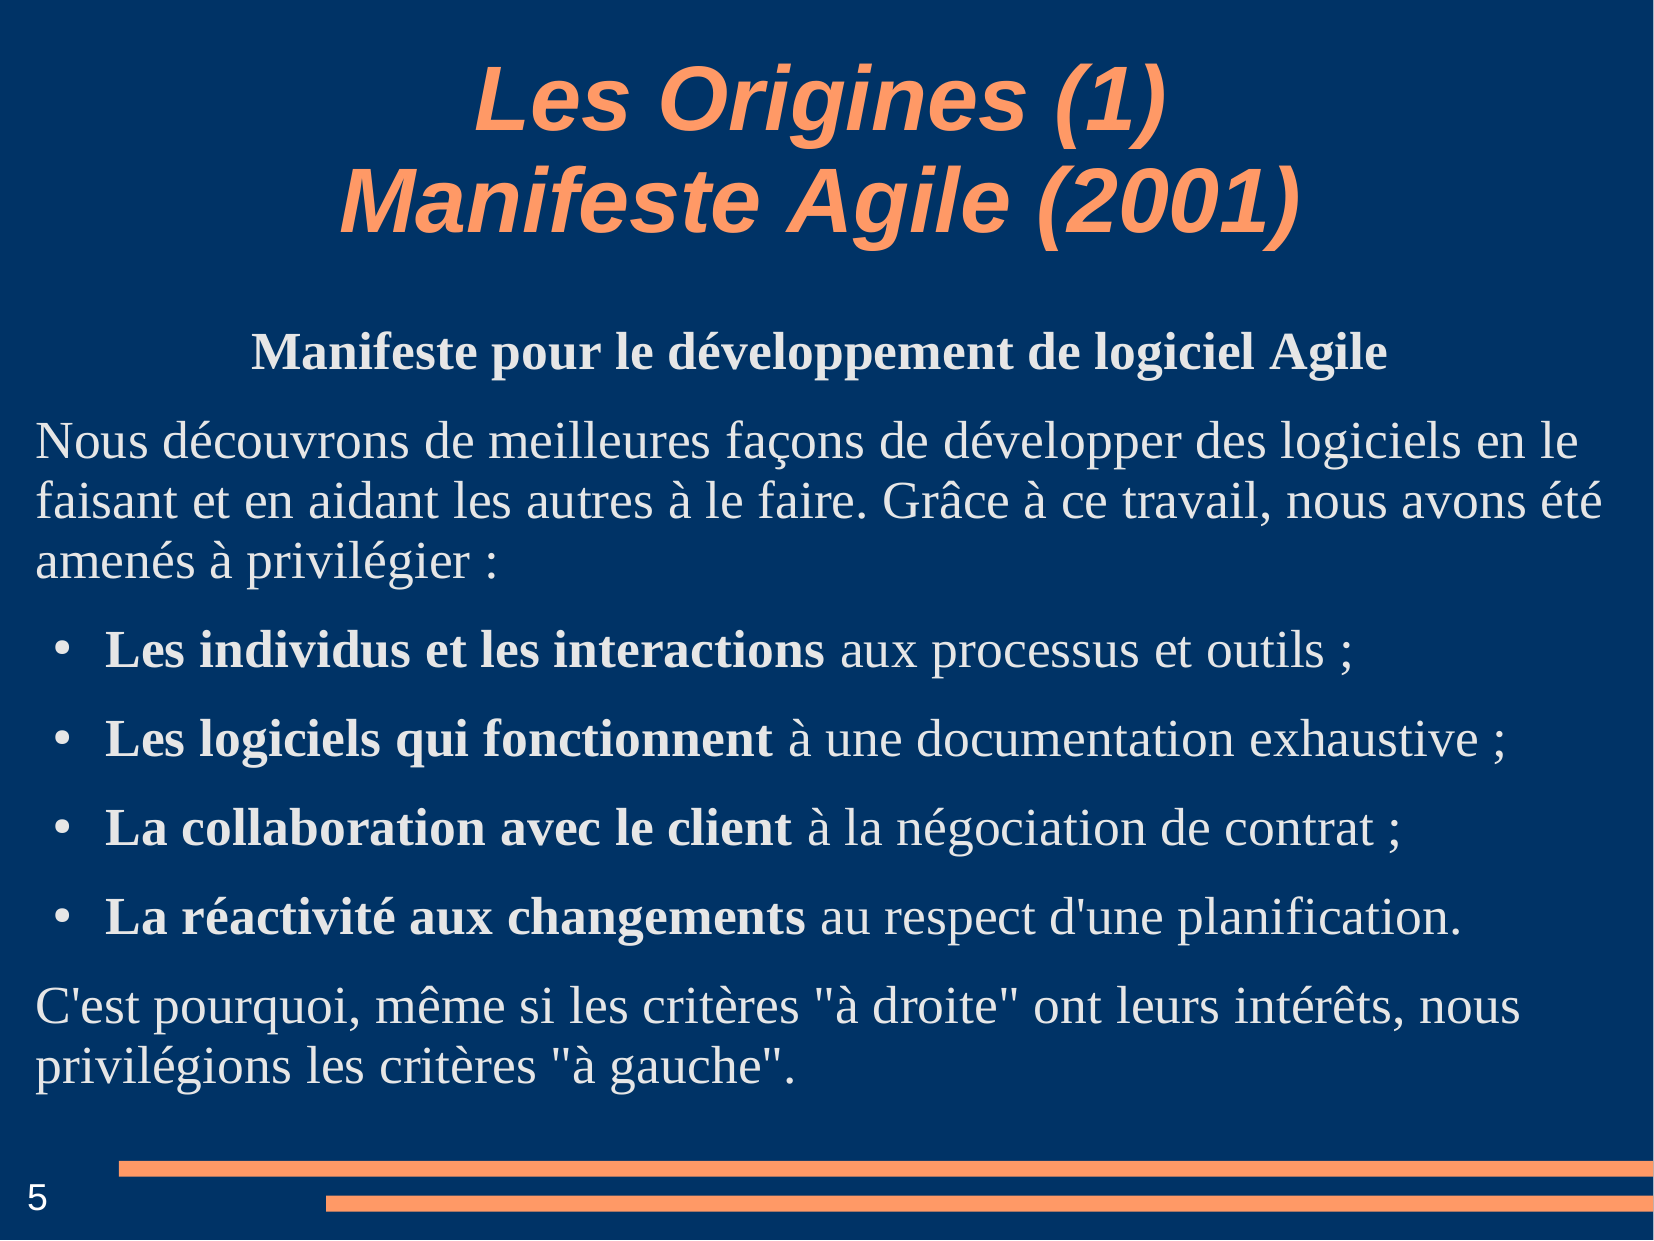

# Les Origines (1) Manifeste Agile (2001)
Manifeste pour le développement de logiciel Agile
Nous découvrons de meilleures façons de développer des logiciels en le faisant et en aidant les autres à le faire. Grâce à ce travail, nous avons été amenés à privilégier :
Les individus et les interactions aux processus et outils ;
Les logiciels qui fonctionnent à une documentation exhaustive ;
La collaboration avec le client à la négociation de contrat ;
La réactivité aux changements au respect d'une planification.
C'est pourquoi, même si les critères "à droite" ont leurs intérêts, nous privilégions les critères "à gauche".